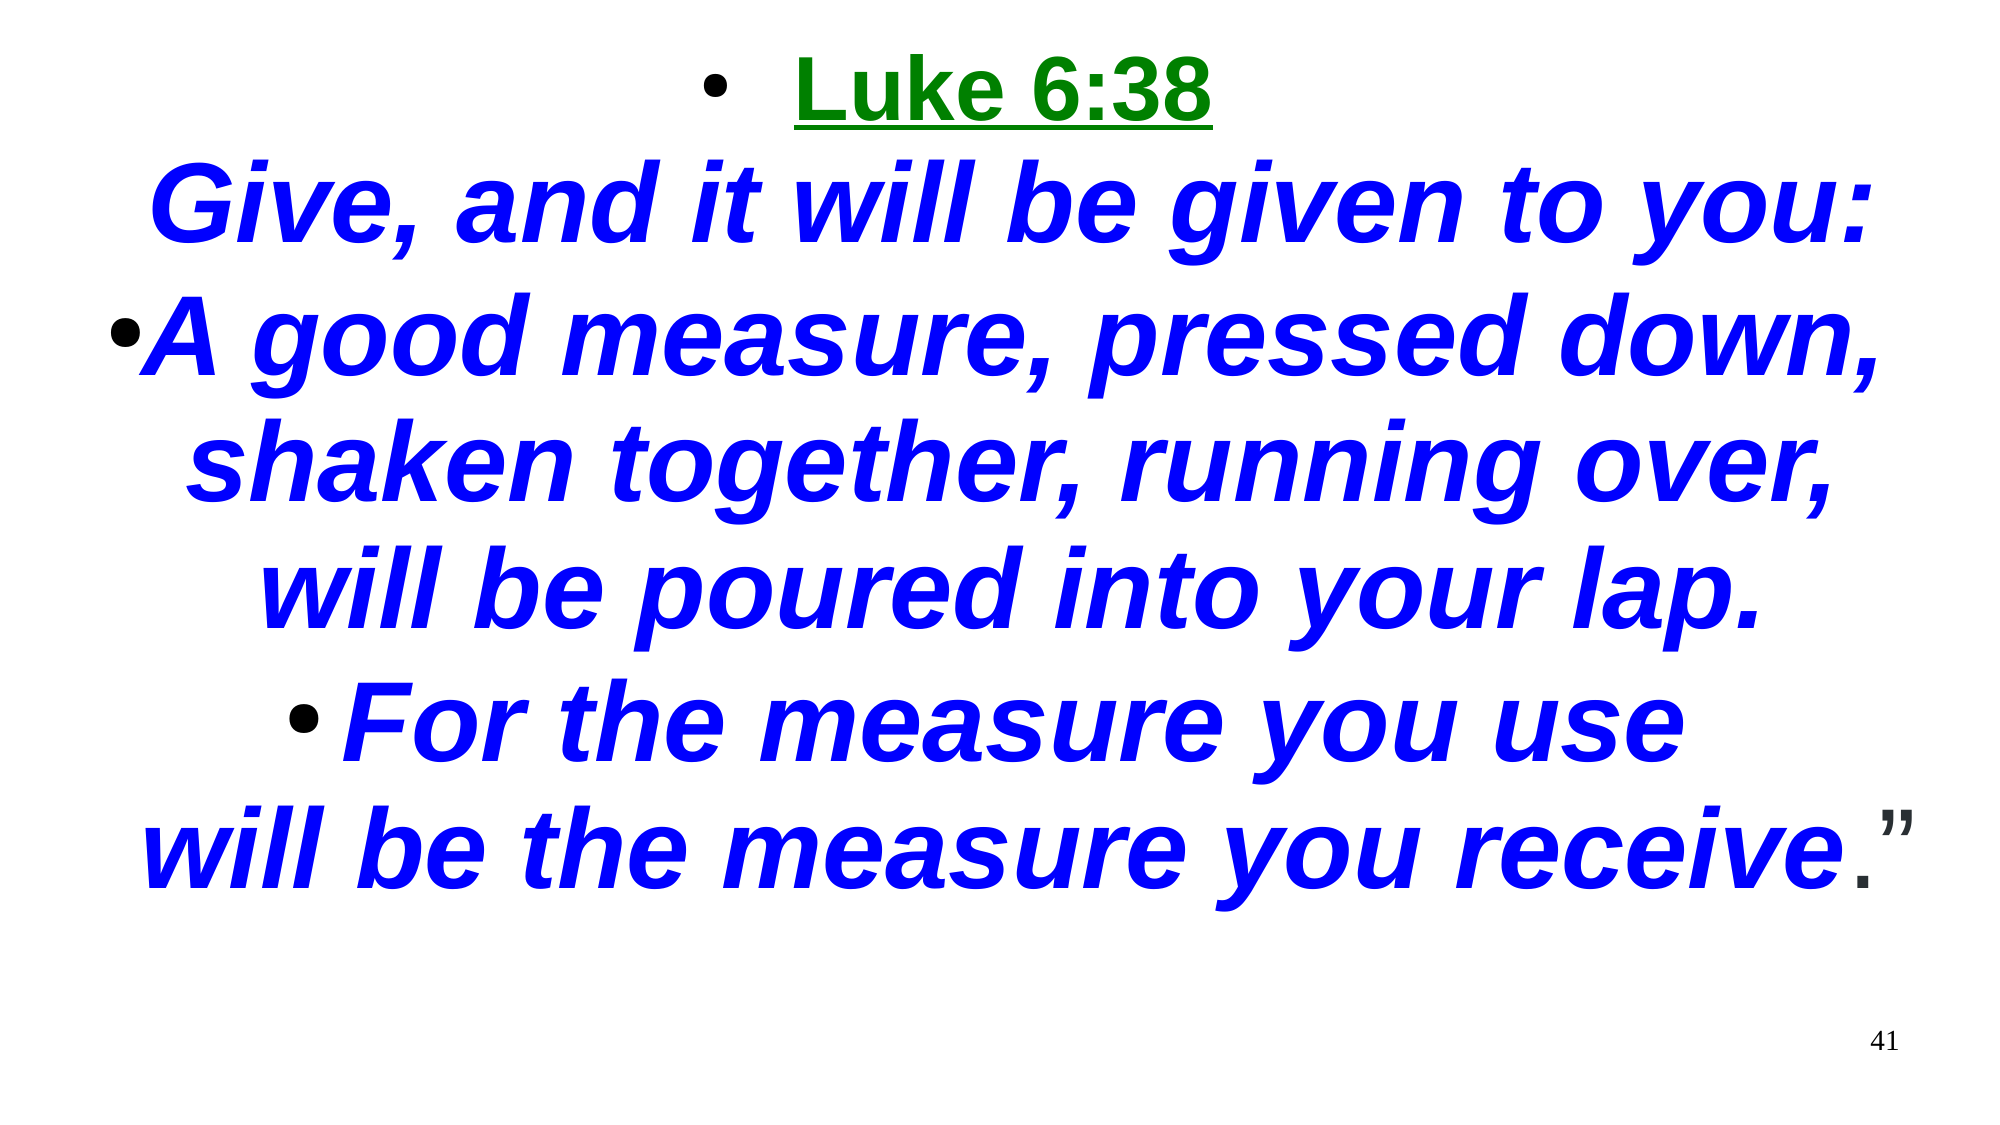

# Luke 6:38  Give, and it will be given to you:
A good measure, pressed down,
shaken together, running over,
will be poured into your lap.
For the measure you use
will be the measure you receive.”
41